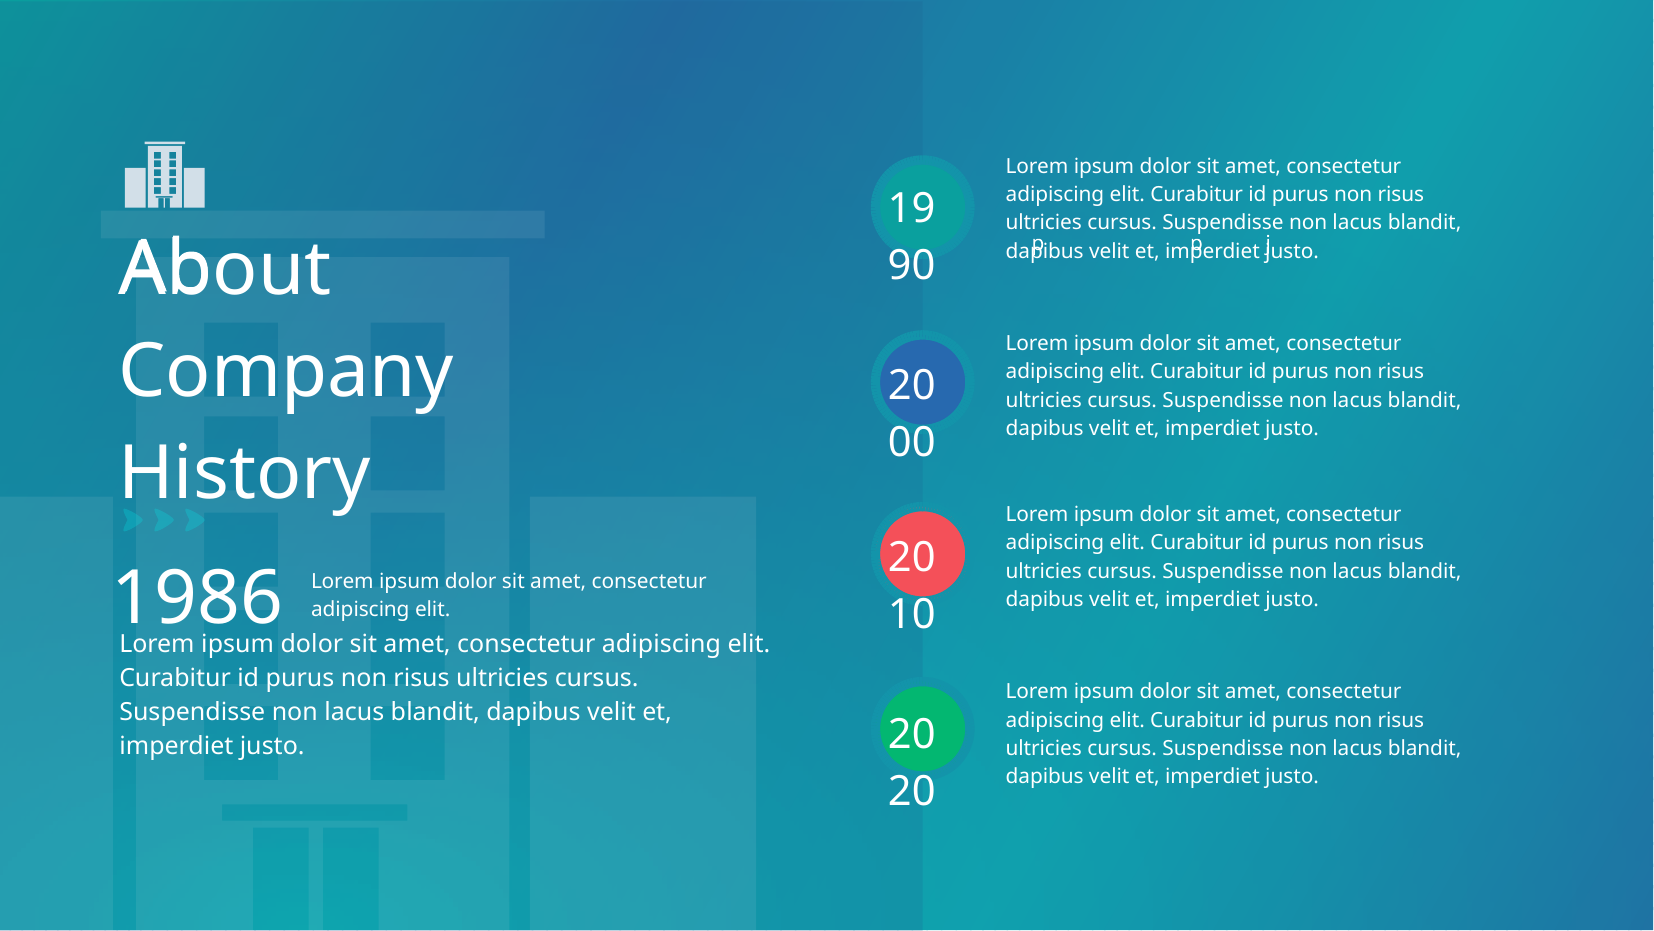

# Lorem ipsum dolor sit amet, consectetur adipiscing elit. Curabitur id purus non risus ultricies cursus. Suspendisse non lacus blandit, dapibus velit et, imperdiet justo.
1990
About Company History
Lorem ipsum dolor sit amet, consectetur adipiscing elit. Curabitur id purus non risus ultricies cursus. Suspendisse non lacus blandit, dapibus velit et, imperdiet justo.
2000
Lorem ipsum dolor sit amet, consectetur adipiscing elit. Curabitur id purus non risus ultricies cursus. Suspendisse non lacus blandit, dapibus velit et, imperdiet justo.
2010
1986
Lorem ipsum dolor sit amet, consectetur adipiscing elit.
Lorem ipsum dolor sit amet, consectetur adipiscing elit. Curabitur id purus non risus ultricies cursus. Suspendisse non lacus blandit, dapibus velit et, imperdiet justo.
Lorem ipsum dolor sit amet, consectetur adipiscing elit. Curabitur id purus non risus ultricies cursus. Suspendisse non lacus blandit, dapibus velit et, imperdiet justo.
2020